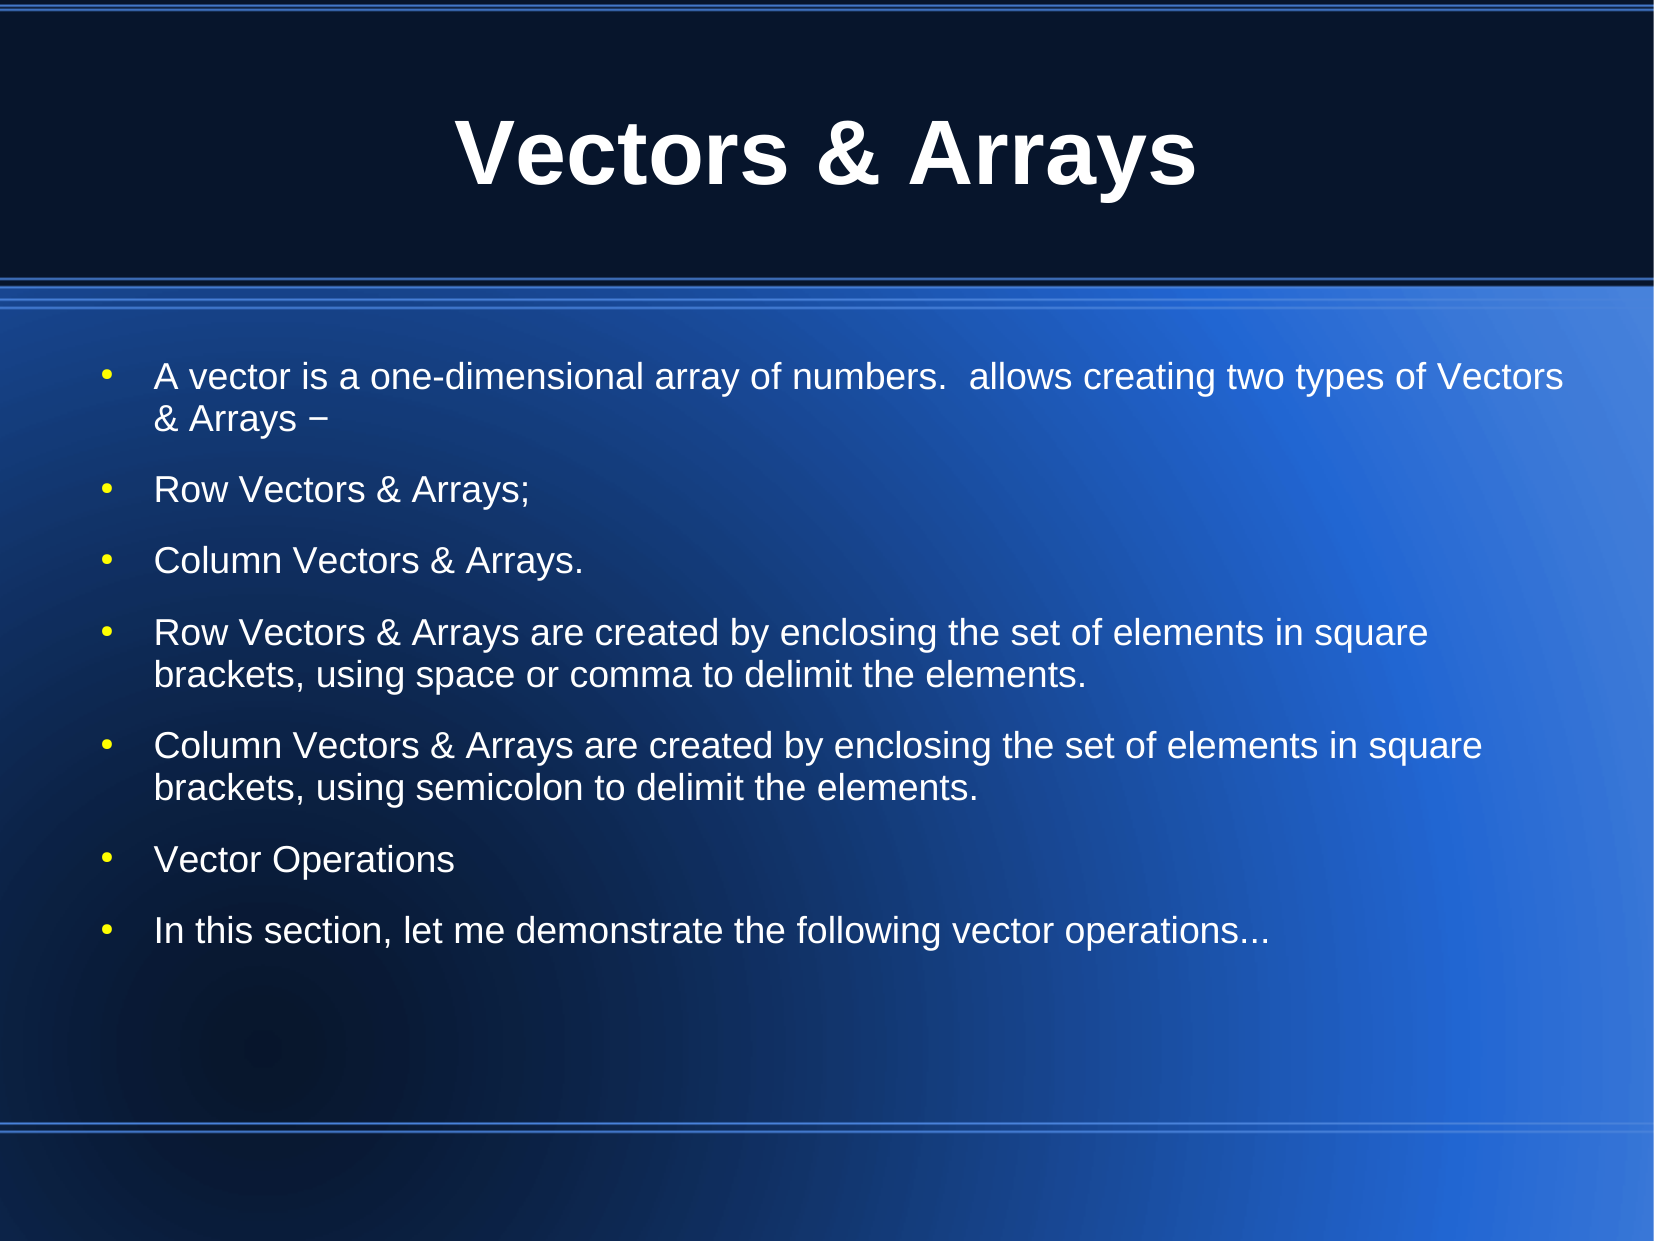

# Vectors & Arrays
A vector is a one-dimensional array of numbers. allows creating two types of Vectors & Arrays −
Row Vectors & Arrays;
Column Vectors & Arrays.
Row Vectors & Arrays are created by enclosing the set of elements in square brackets, using space or comma to delimit the elements.
Column Vectors & Arrays are created by enclosing the set of elements in square brackets, using semicolon to delimit the elements.
Vector Operations
In this section, let me demonstrate the following vector operations...